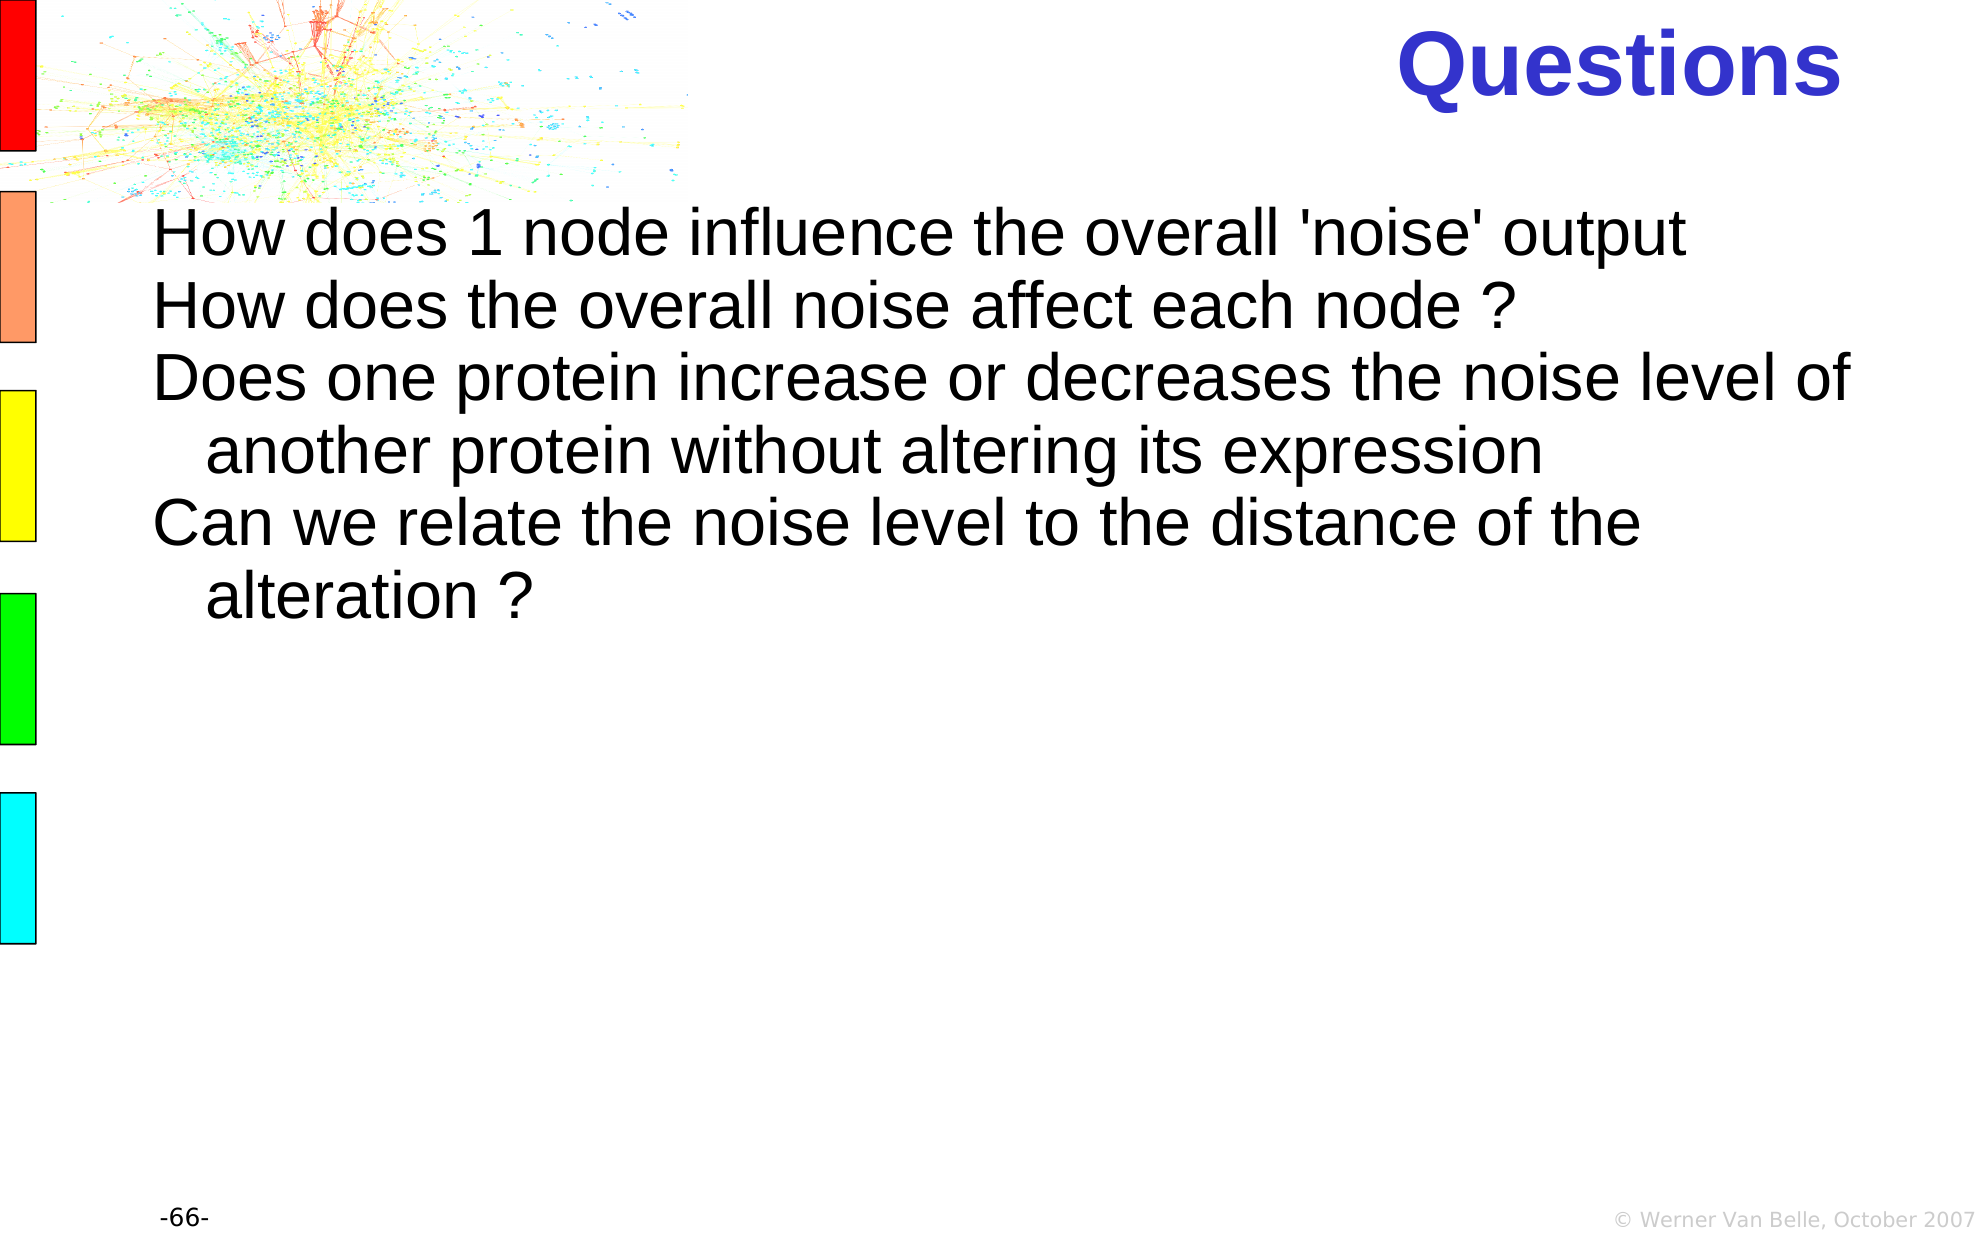

# Questions
How does 1 node influence the overall 'noise' output
How does the overall noise affect each node ?
Does one protein increase or decreases the noise level of another protein without altering its expression
Can we relate the noise level to the distance of the alteration ?